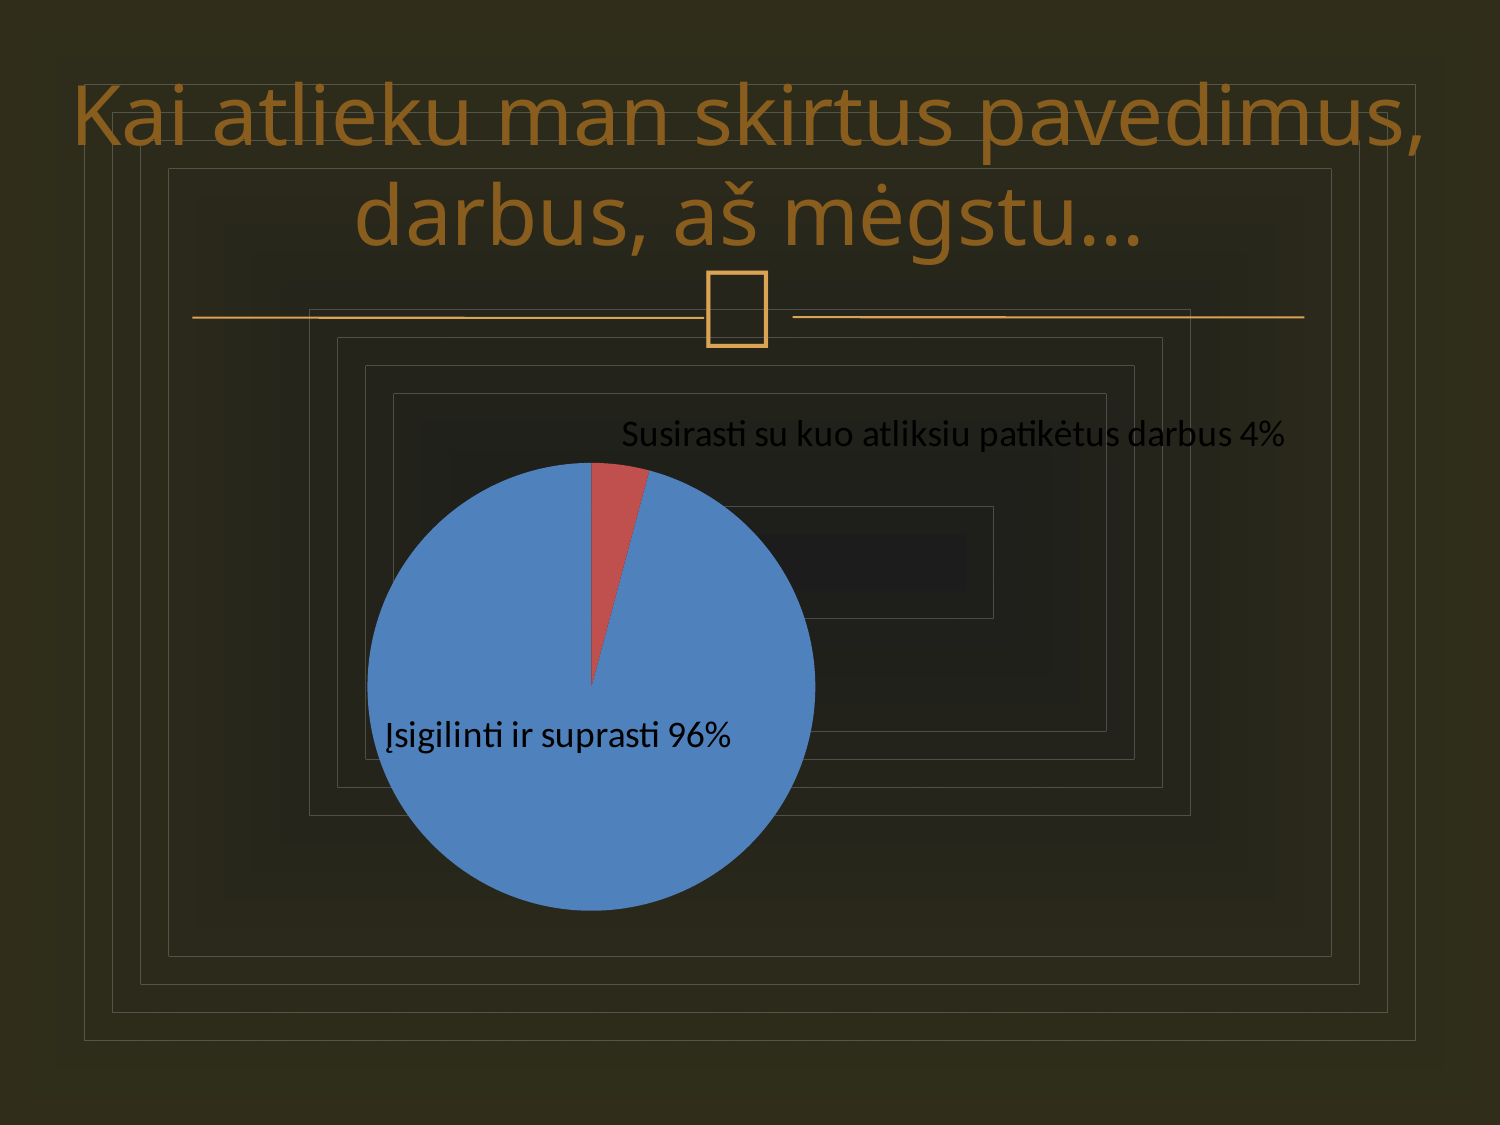

# Kai atlieku man skirtus pavedimus, darbus, aš mėgstu...
### Chart
| Category | Pardavimas |
|---|---|
| Įsigilinti ir suprasti | 23.0 |
| Susirasti su kuo atliksiu patikėtus darbus | 1.0 |
| Klausinėti | 0.0 |
| None | 0.0 |